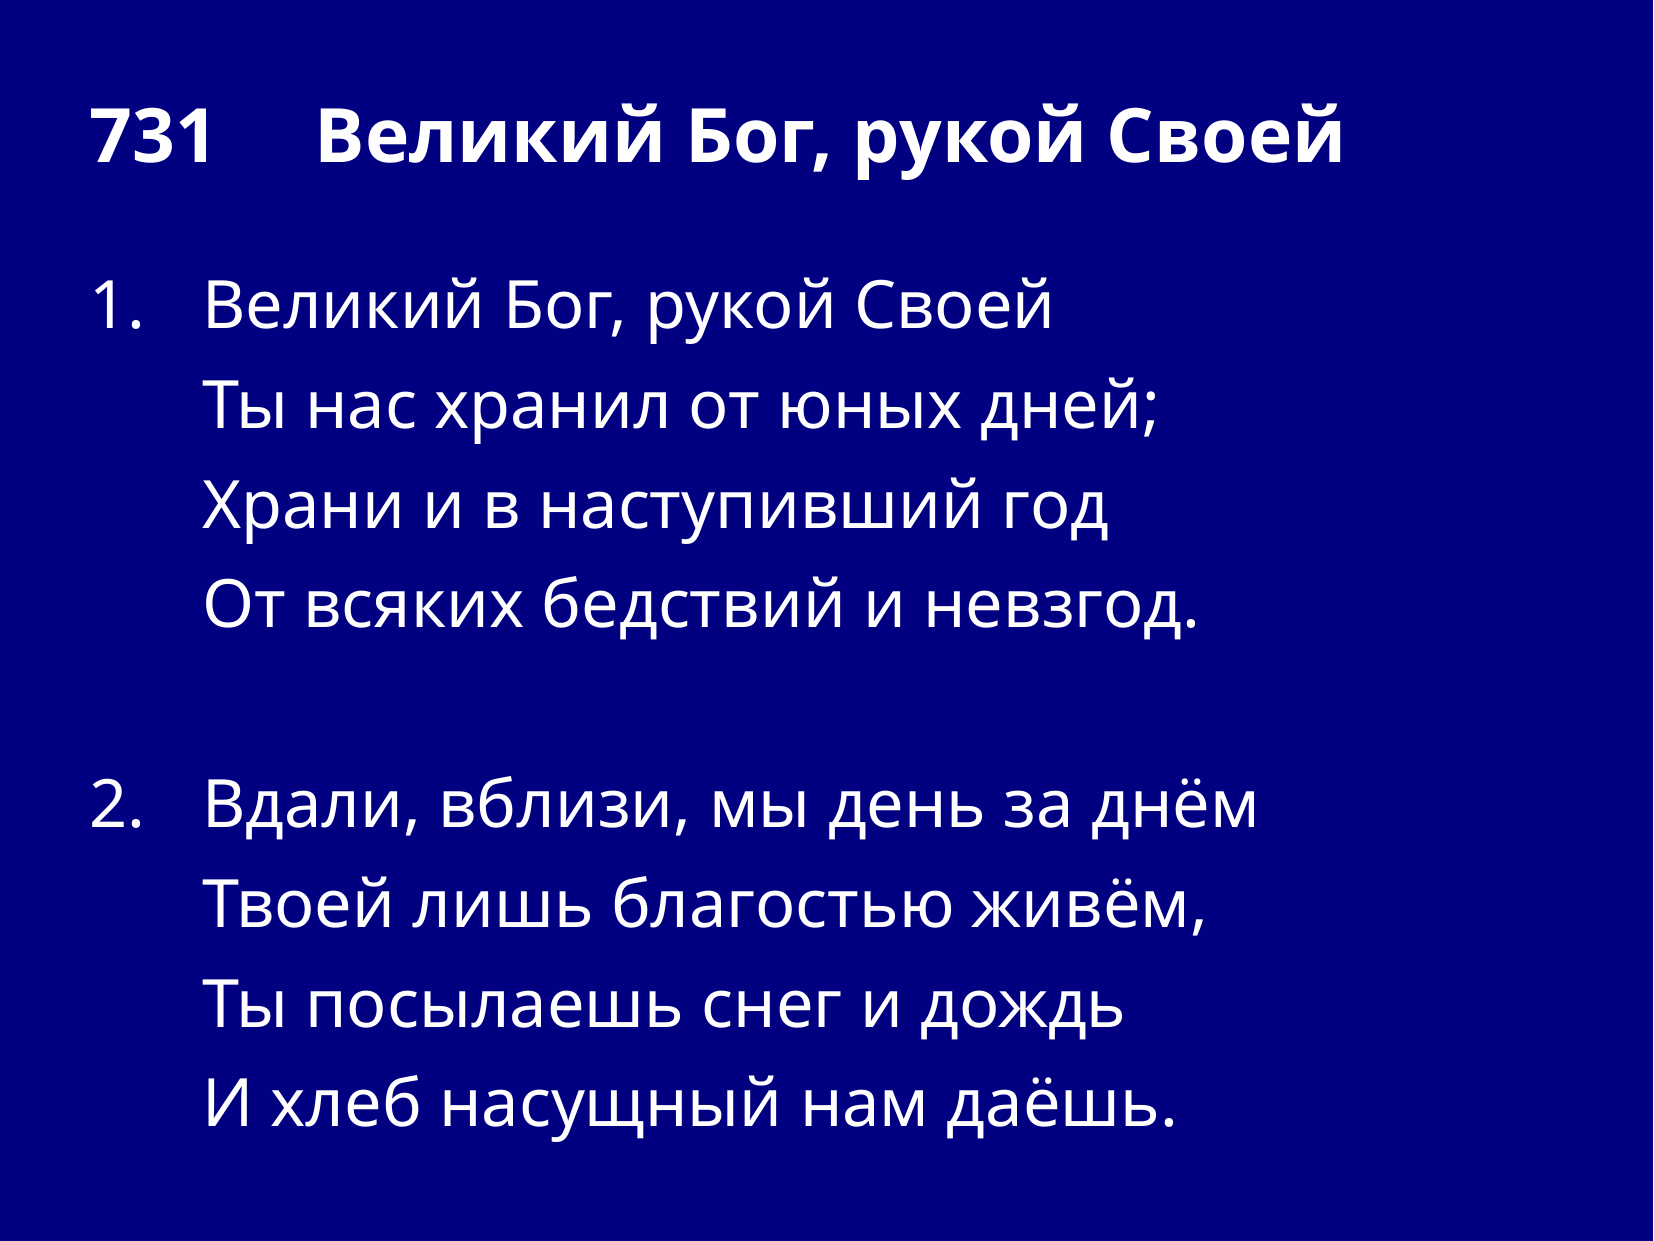

731	Великий Бог, рукой Своей
1.	Великий Бог, рукой Своей
	Ты нас хранил от юных дней;
	Храни и в наступивший год
	От всяких бедствий и невзгод.
2.	Вдали, вблизи, мы день за днём
	Твоей лишь благостью живём,
	Ты посылаешь снег и дождь
	И хлеб насущный нам даёшь.